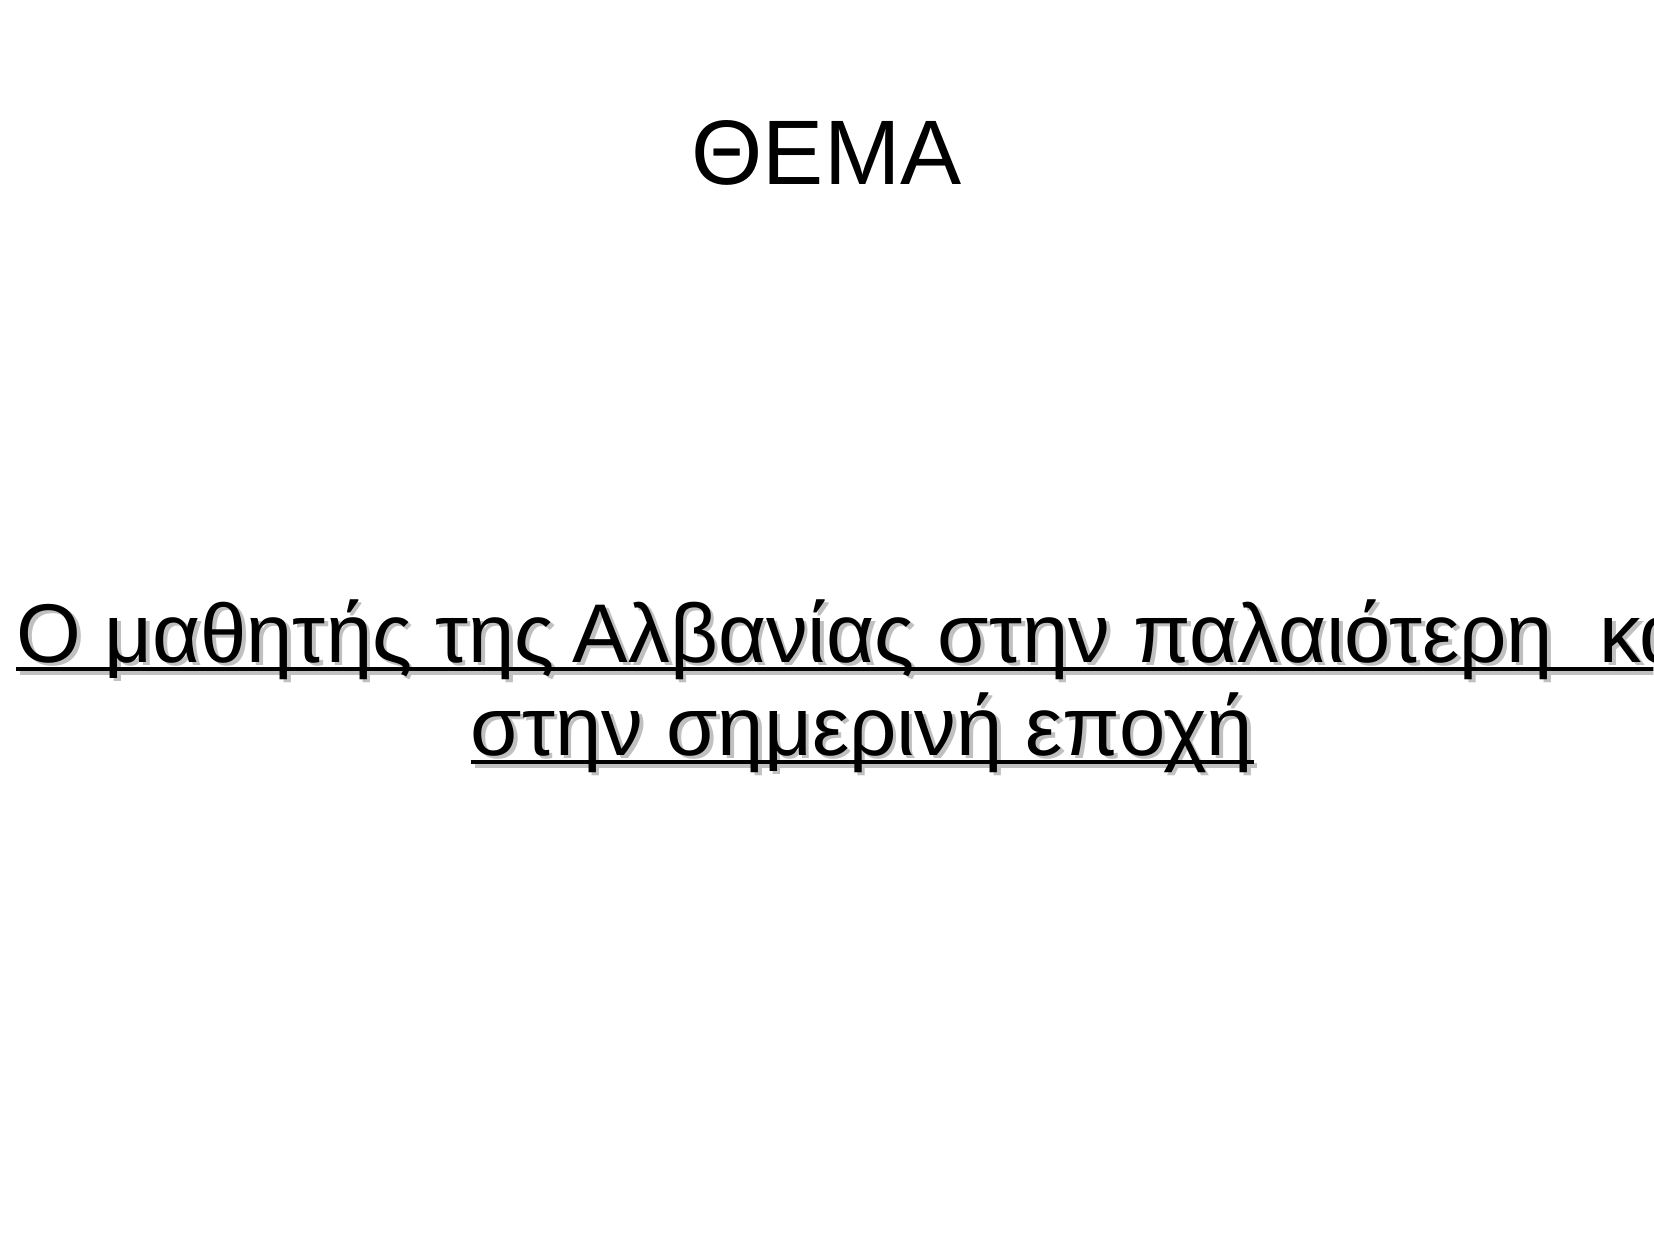

# ΘΕΜΑ
Ο μαθητής της Αλβανίας στην παλαιότερη και στην σημερινή εποχή